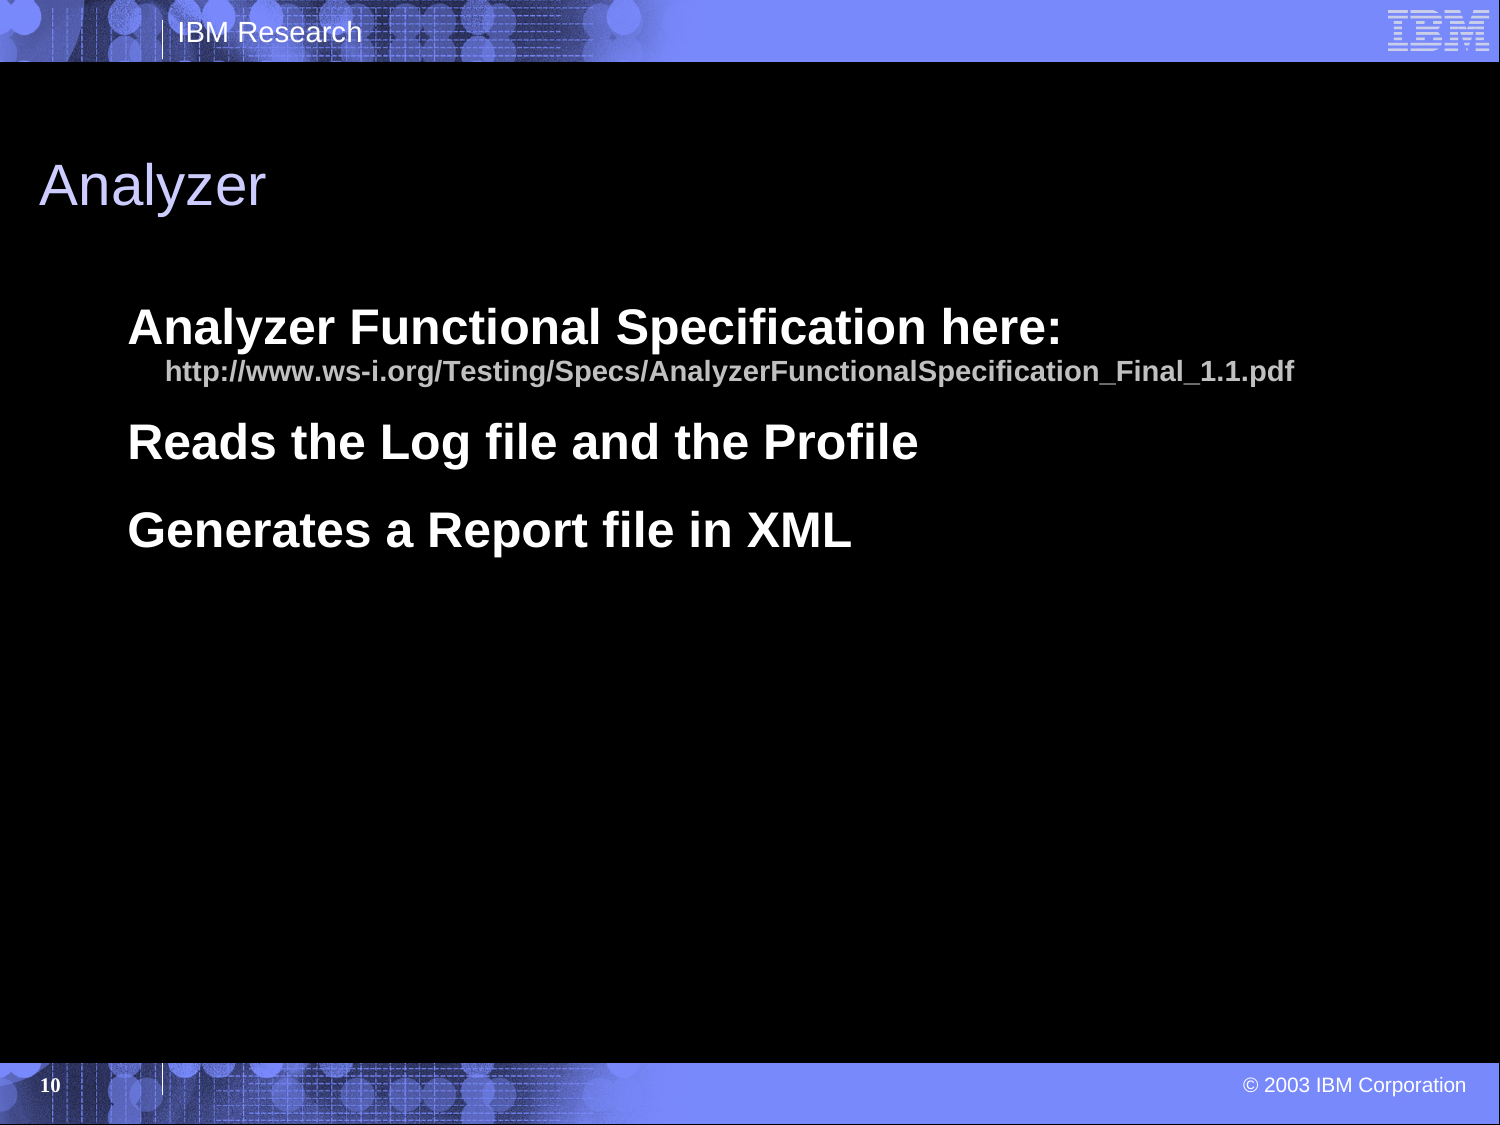

# Analyzer
Analyzer Functional Specification here:
http://www.ws-i.org/Testing/Specs/AnalyzerFunctionalSpecification_Final_1.1.pdf
Reads the Log file and the Profile
Generates a Report file in XML
10